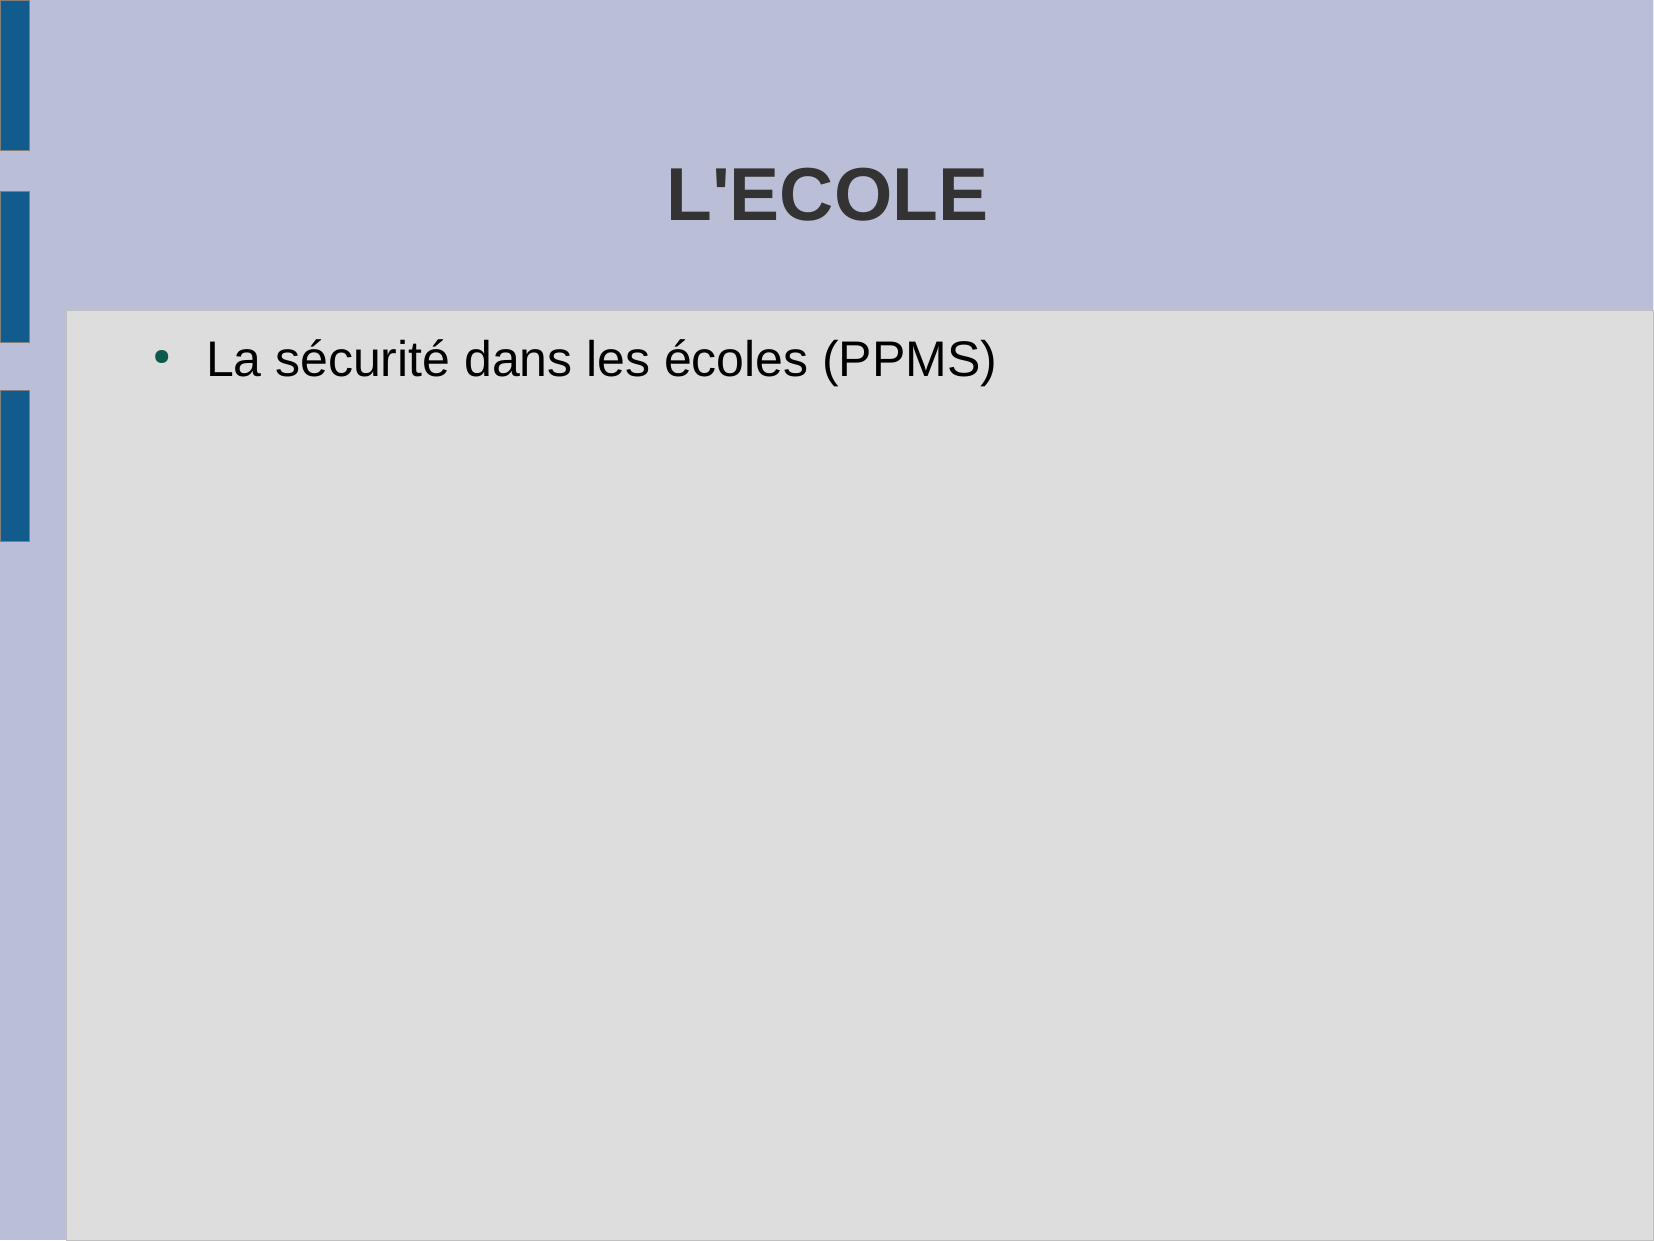

# L'ECOLE
La sécurité dans les écoles (PPMS)